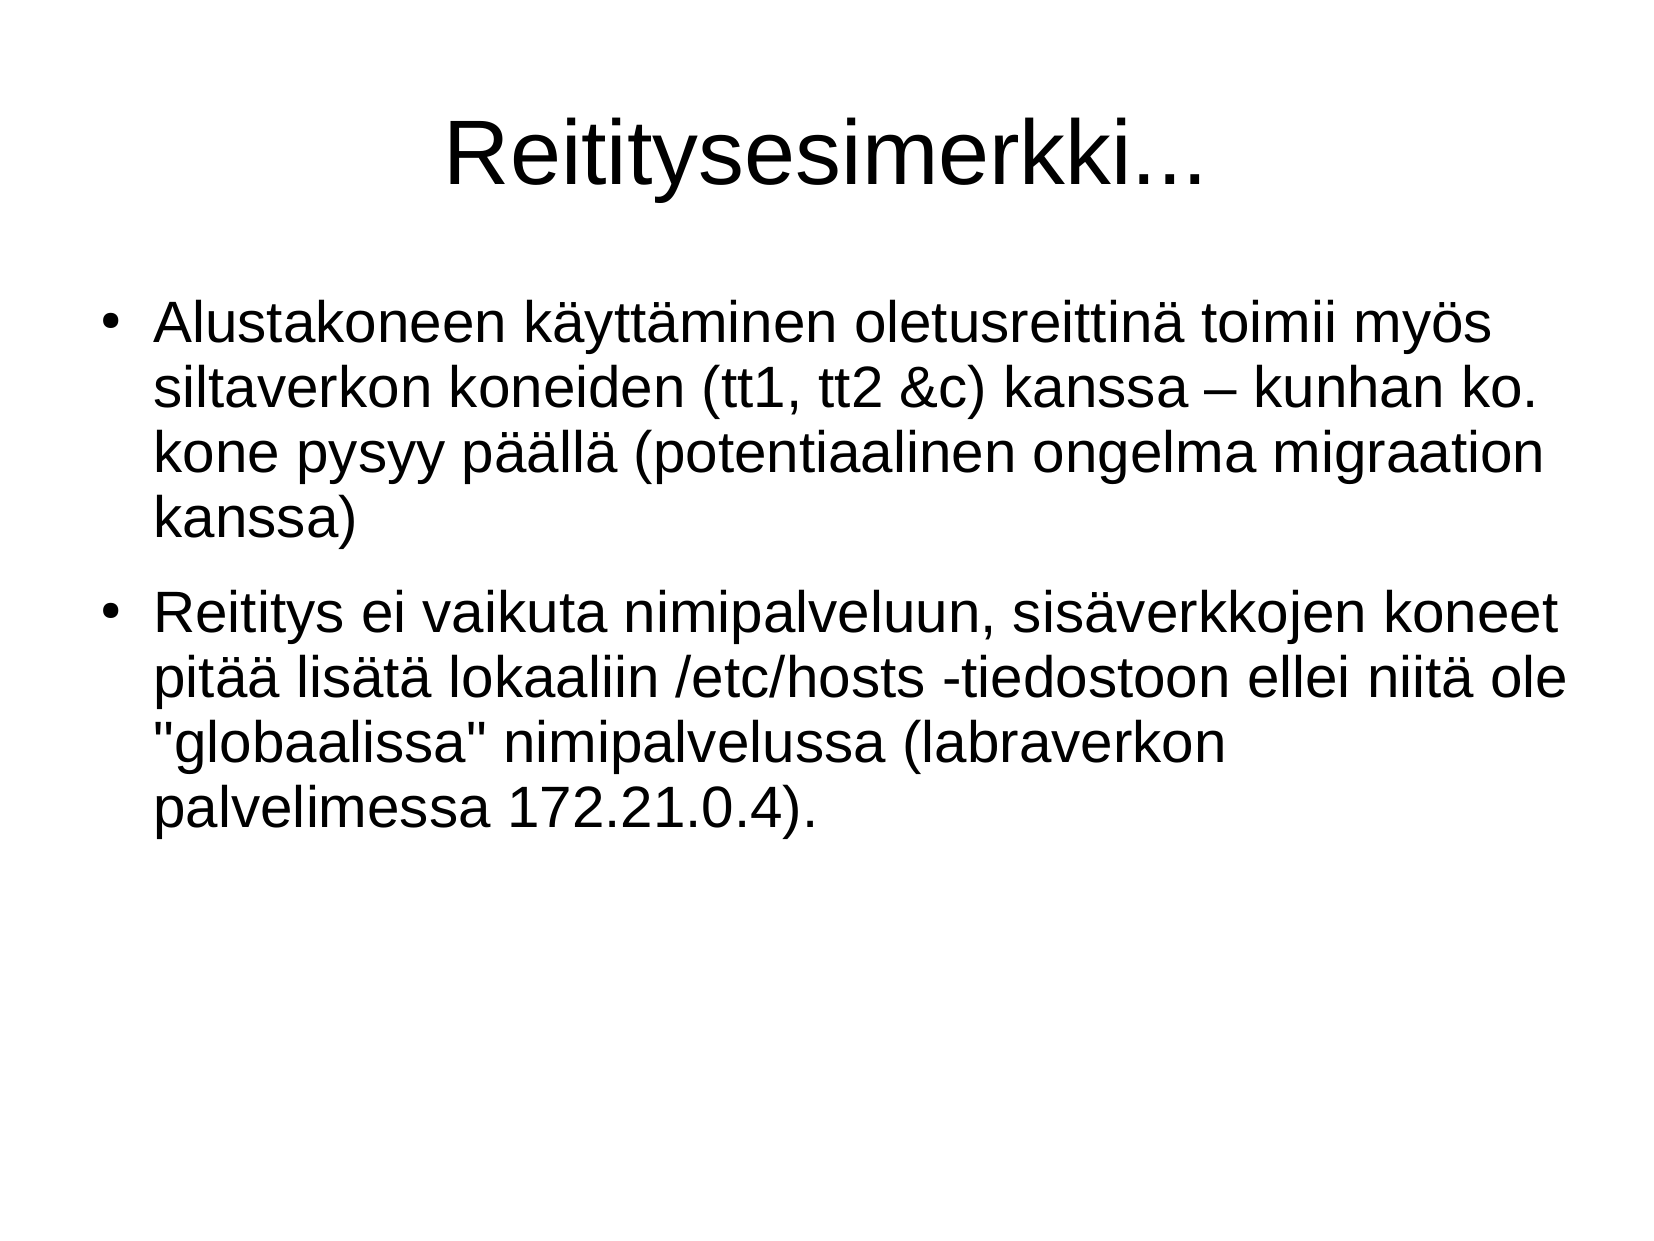

# Reititysesimerkki...
Alustakoneen käyttäminen oletusreittinä toimii myös siltaverkon koneiden (tt1, tt2 &c) kanssa – kunhan ko. kone pysyy päällä (potentiaalinen ongelma migraation kanssa)
Reititys ei vaikuta nimipalveluun, sisäverkkojen koneet pitää lisätä lokaaliin /etc/hosts -tiedostoon ellei niitä ole "globaalissa" nimipalvelussa (labraverkon palvelimessa 172.21.0.4).